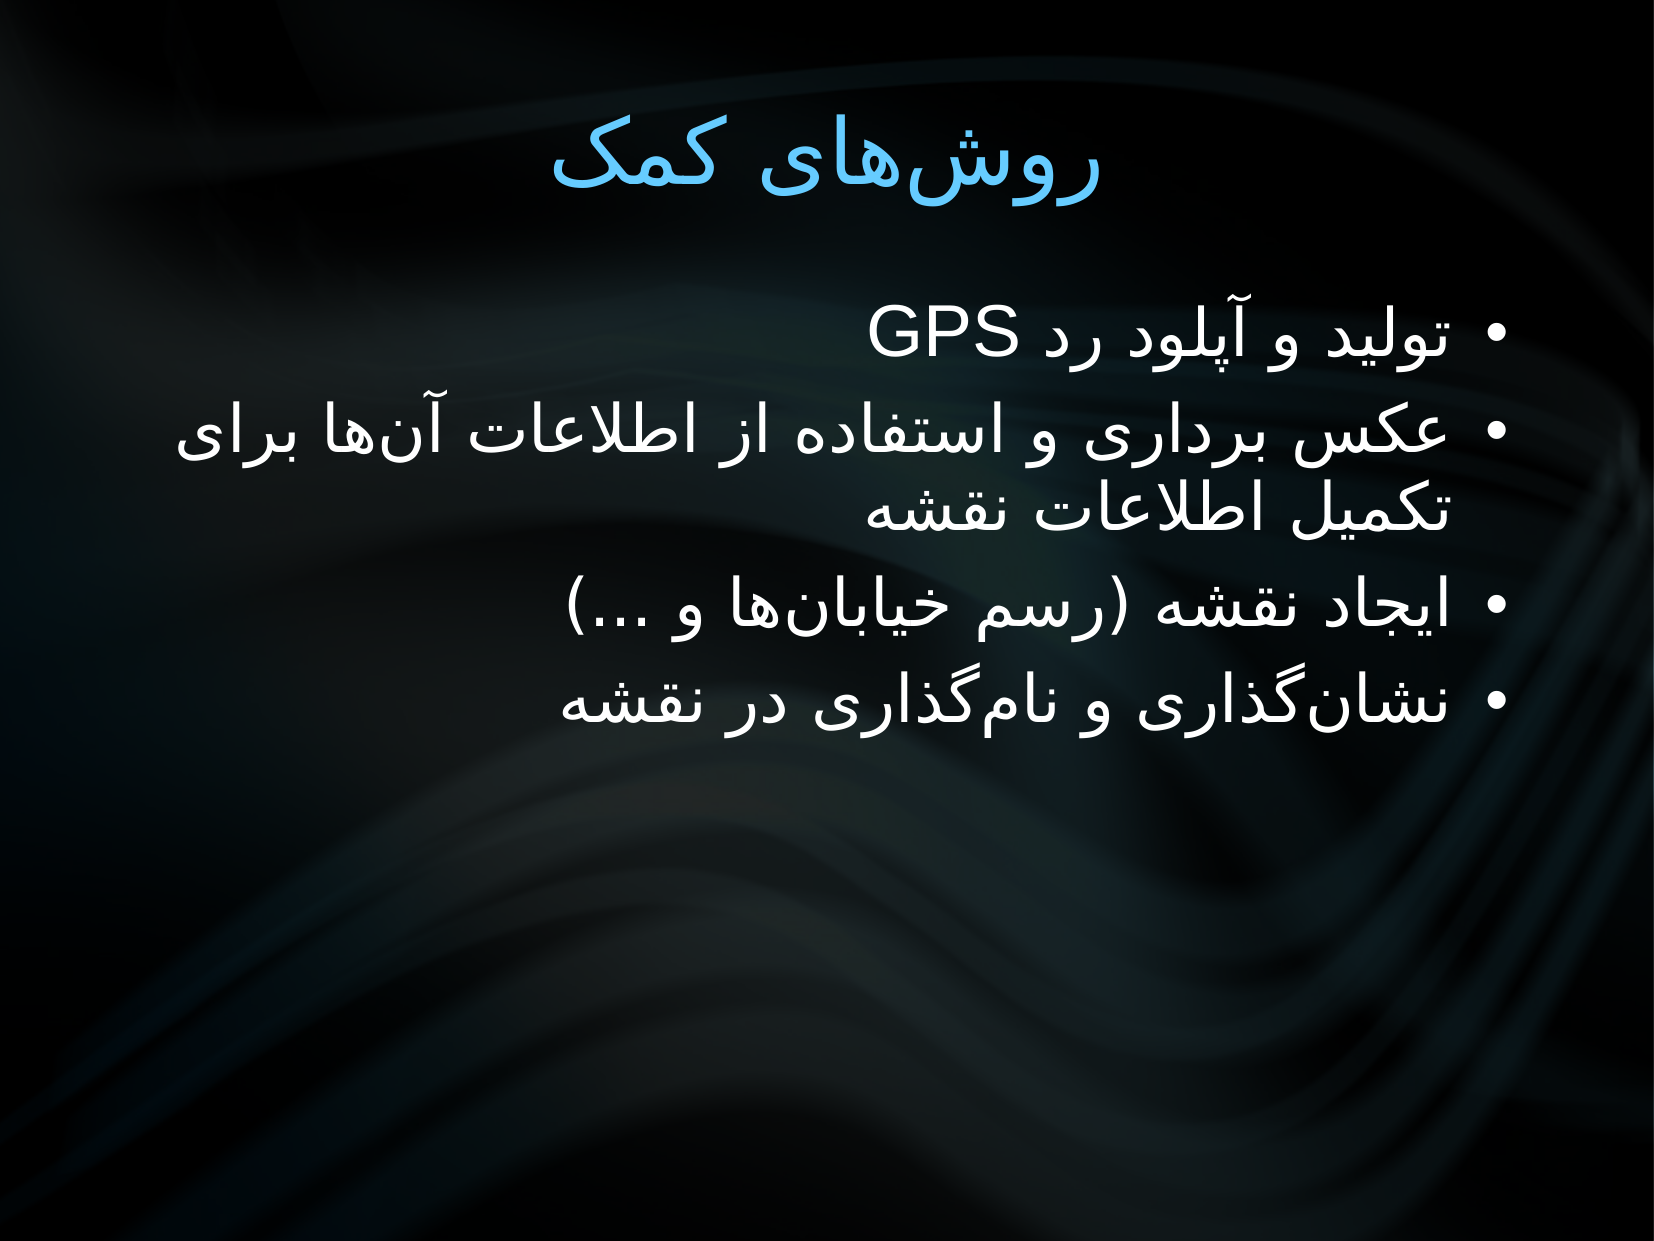

# روش‌های کمک
تولید و آپلود رد GPS
عکس برداری و استفاده از اطلاعات آن‌ها برای تکمیل اطلاعات نقشه
ایجاد نقشه (رسم خیابان‌ها و ...)
نشان‌گذاری و نام‌گذاری در نقشه